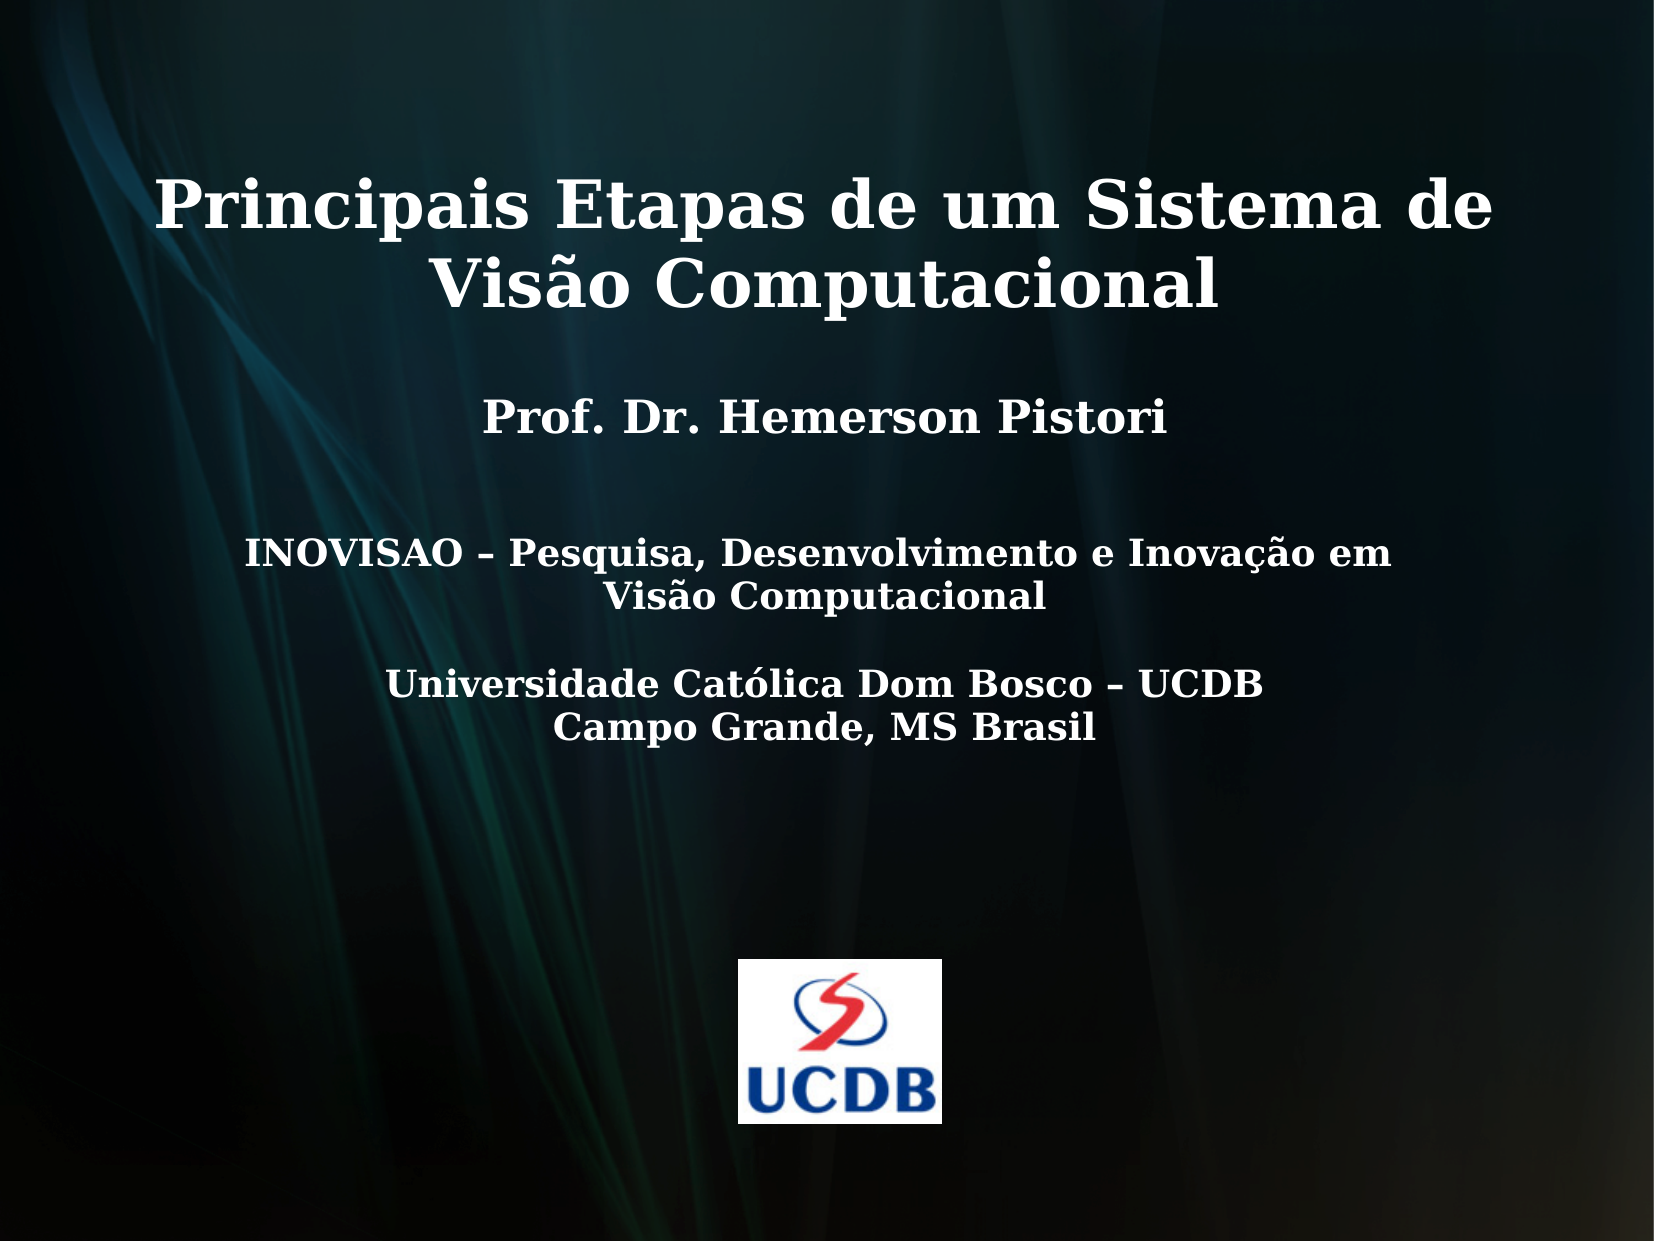

Principais Etapas de um Sistema de Visão Computacional
Prof. Dr. Hemerson Pistori
INOVISAO – Pesquisa, Desenvolvimento e Inovação em
Visão Computacional
Universidade Católica Dom Bosco – UCDB
Campo Grande, MS Brasil